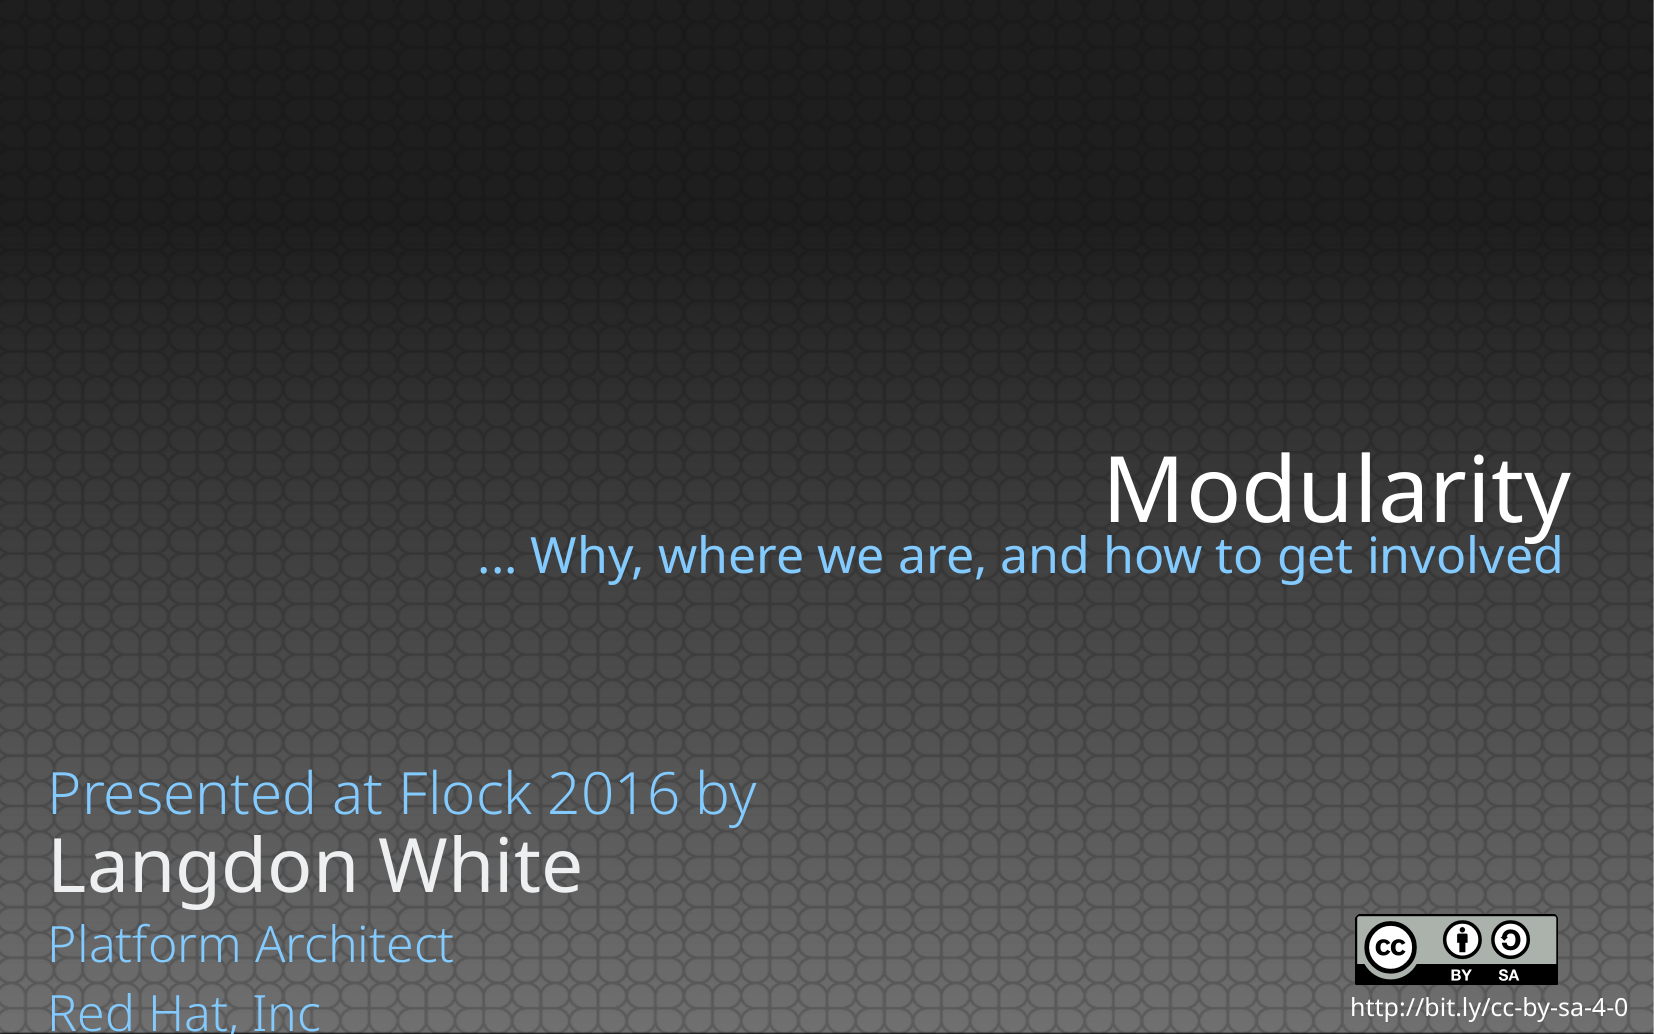

Modularity
# ... Why, where we are, and how to get involved
Presented at Flock 2016 by
Langdon White
Platform Architect
Red Hat, Inc
http://bit.ly/cc-by-sa-4-0